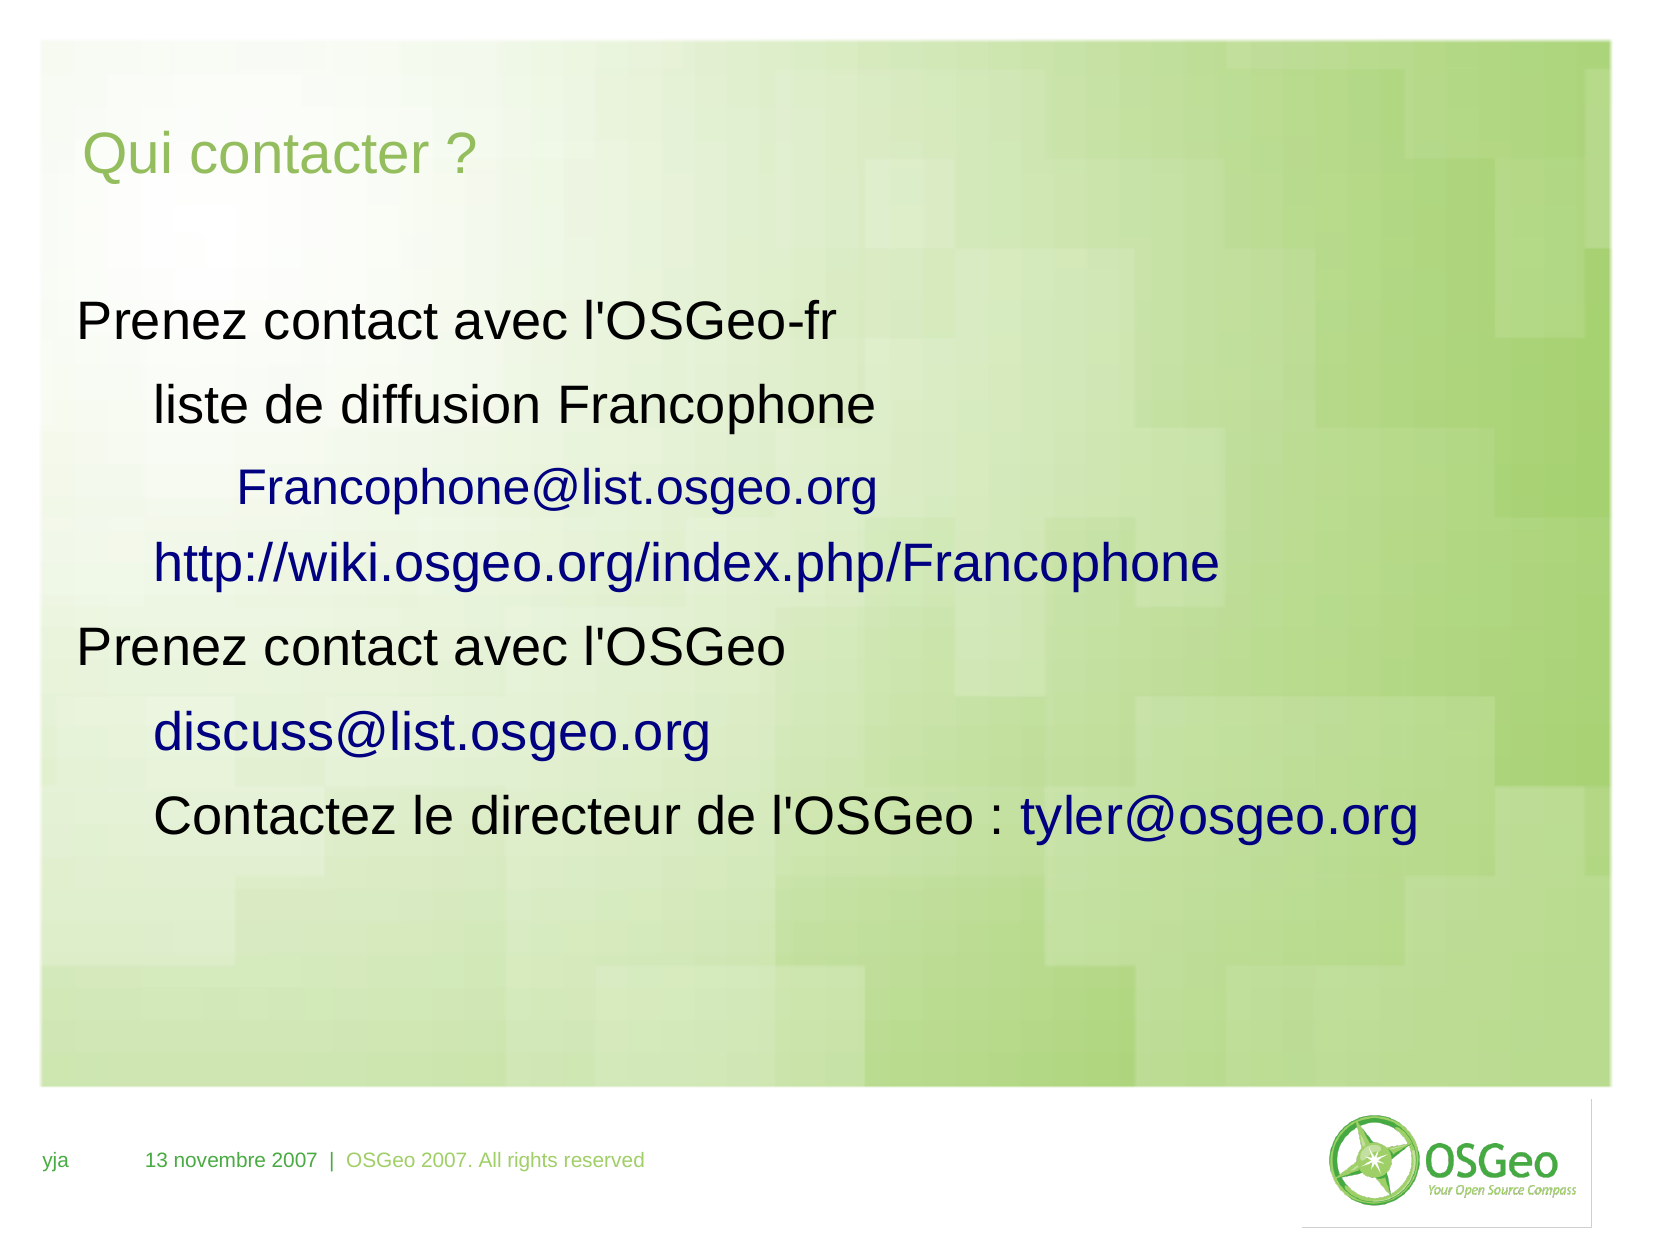

# Qui contacter ?
Prenez contact avec l'OSGeo-fr
liste de diffusion Francophone
Francophone@list.osgeo.org
http://wiki.osgeo.org/index.php/Francophone
Prenez contact avec l'OSGeo
discuss@list.osgeo.org
Contactez le directeur de l'OSGeo : tyler@osgeo.org